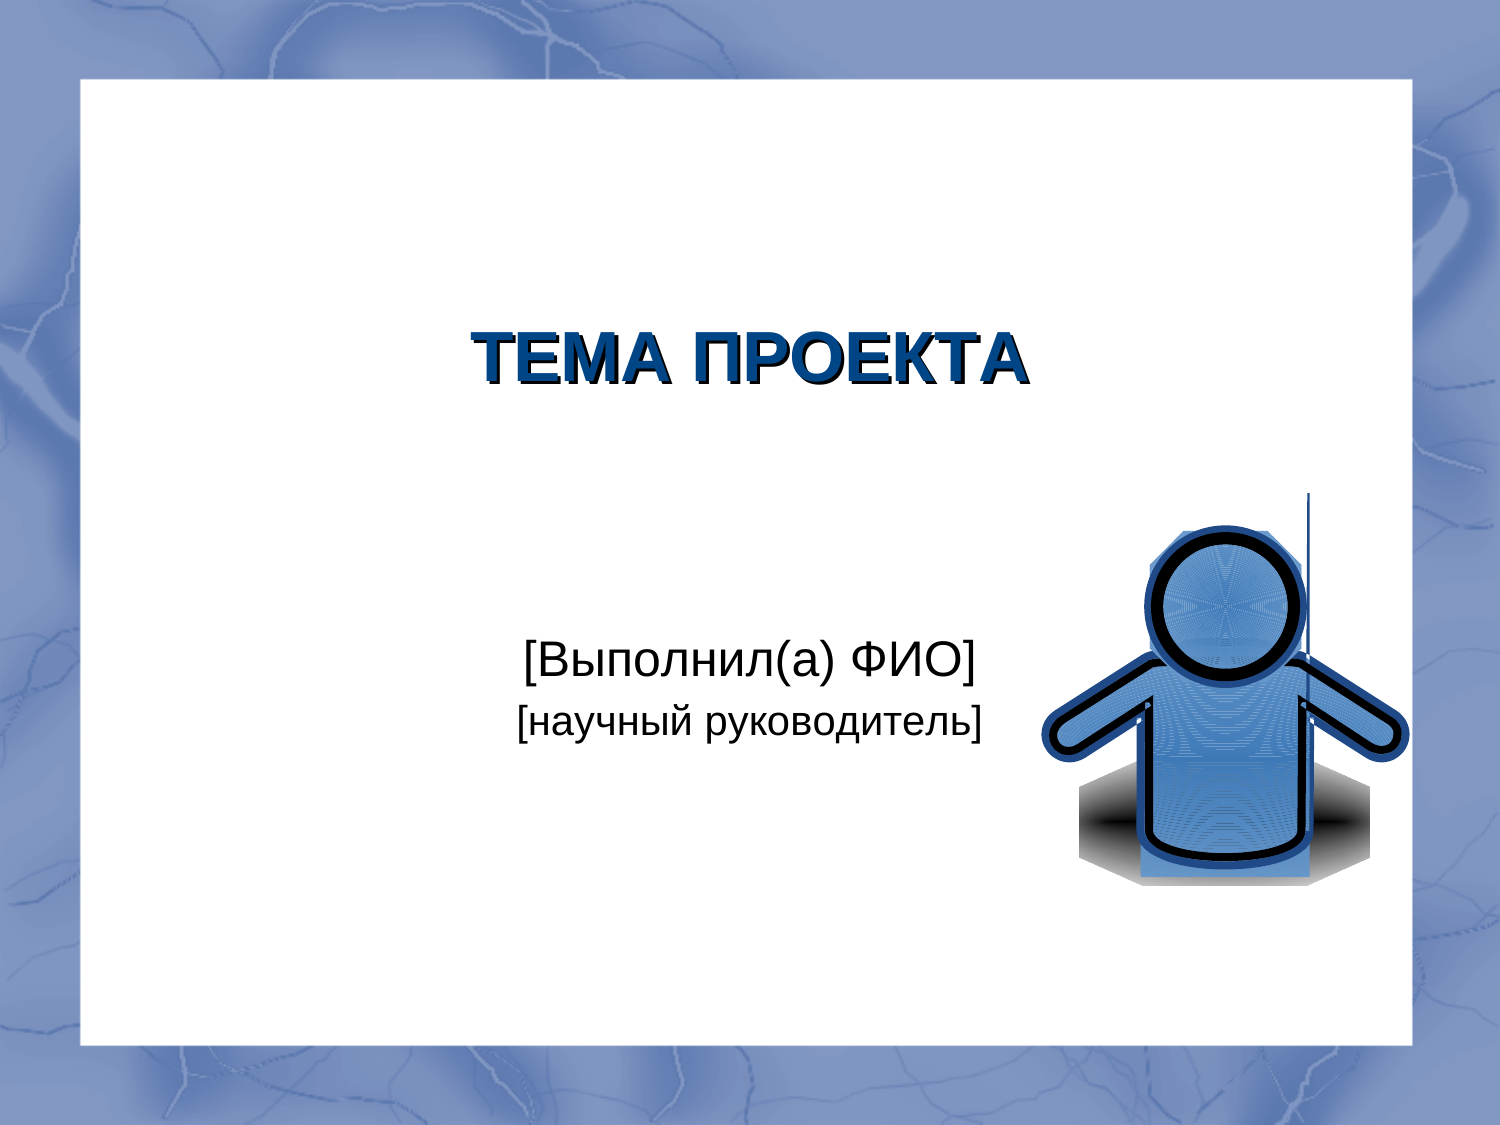

[Выполнил(а) ФИО]
[научный руководитель]
# ТЕМА ПРОЕКТА